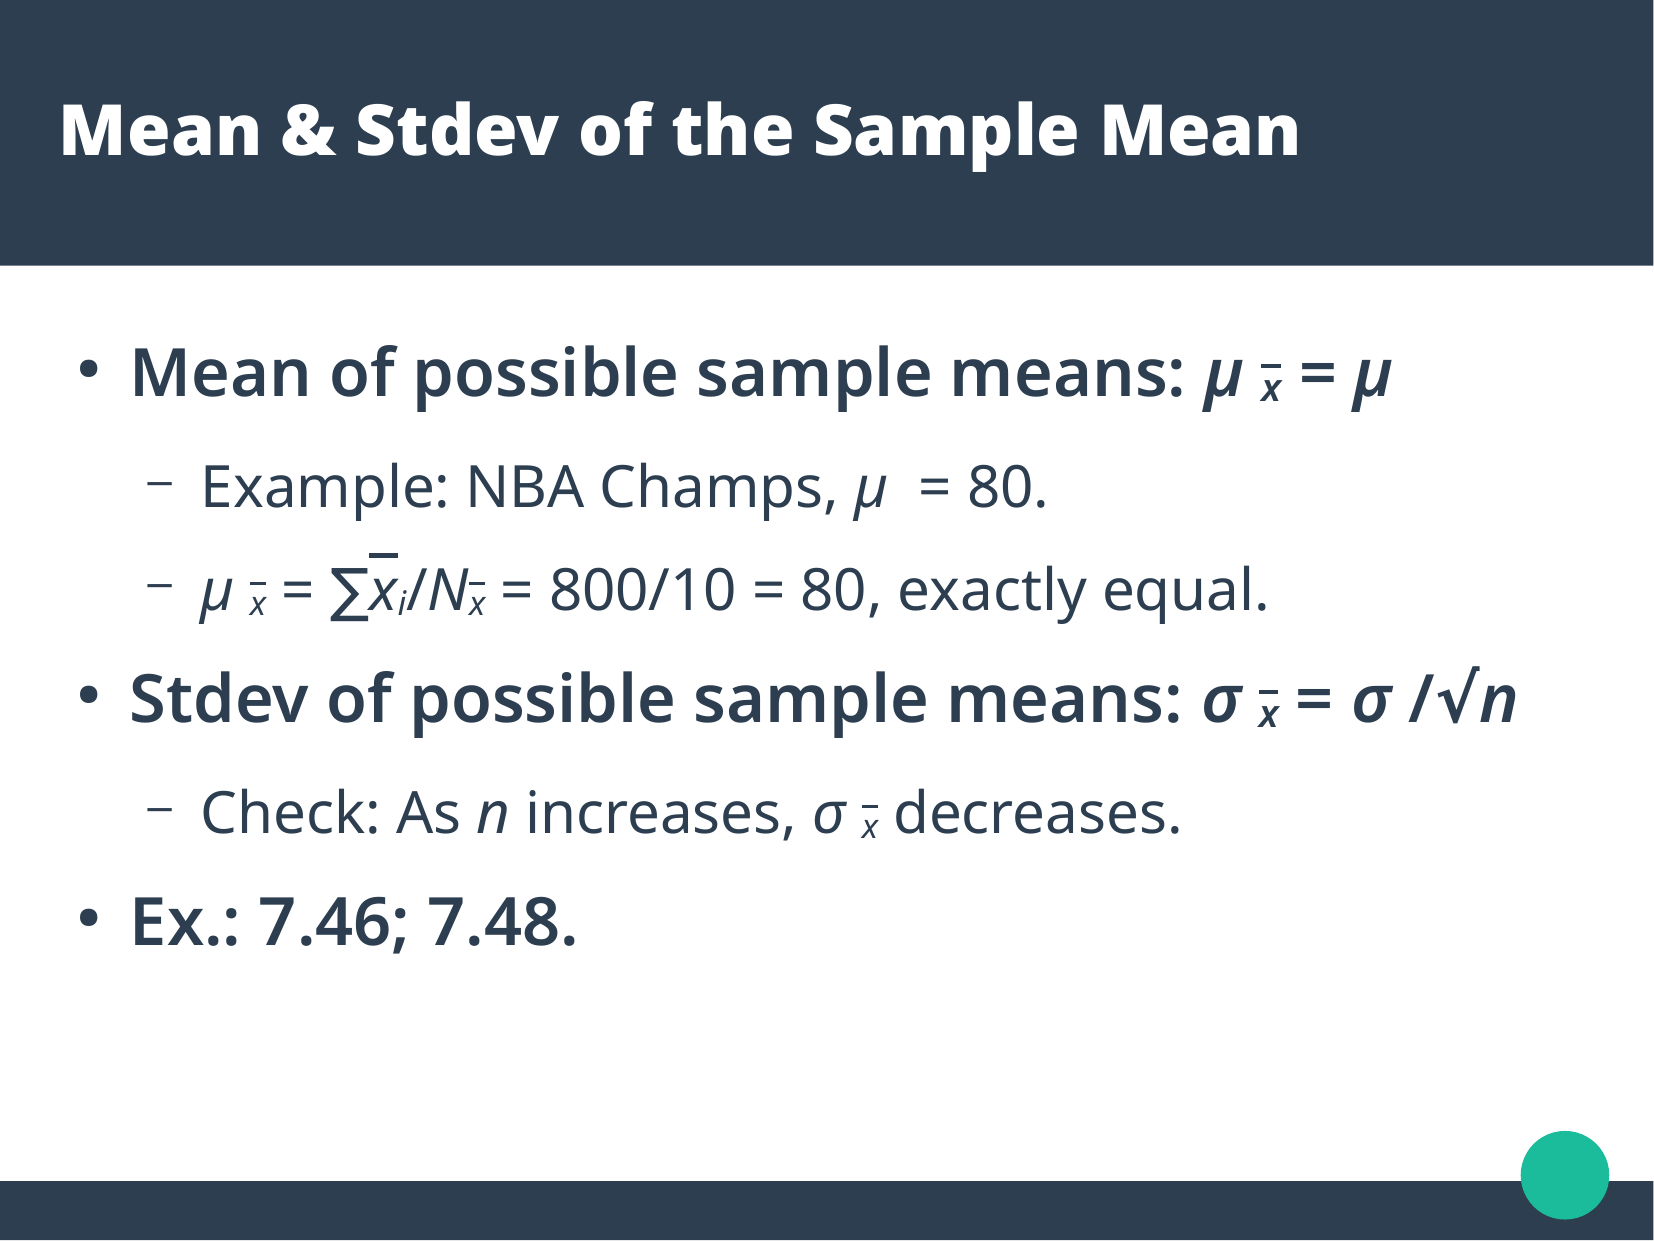

# Mean & Stdev of the Sample Mean
Mean of possible sample means: μ x = μ
Example: NBA Champs, μ = 80.
μ x = ∑xi/Nx = 800/10 = 80, exactly equal.
Stdev of possible sample means: σ x = σ /√n
Check: As n increases, σ x decreases.
Ex.: 7.46; 7.48.